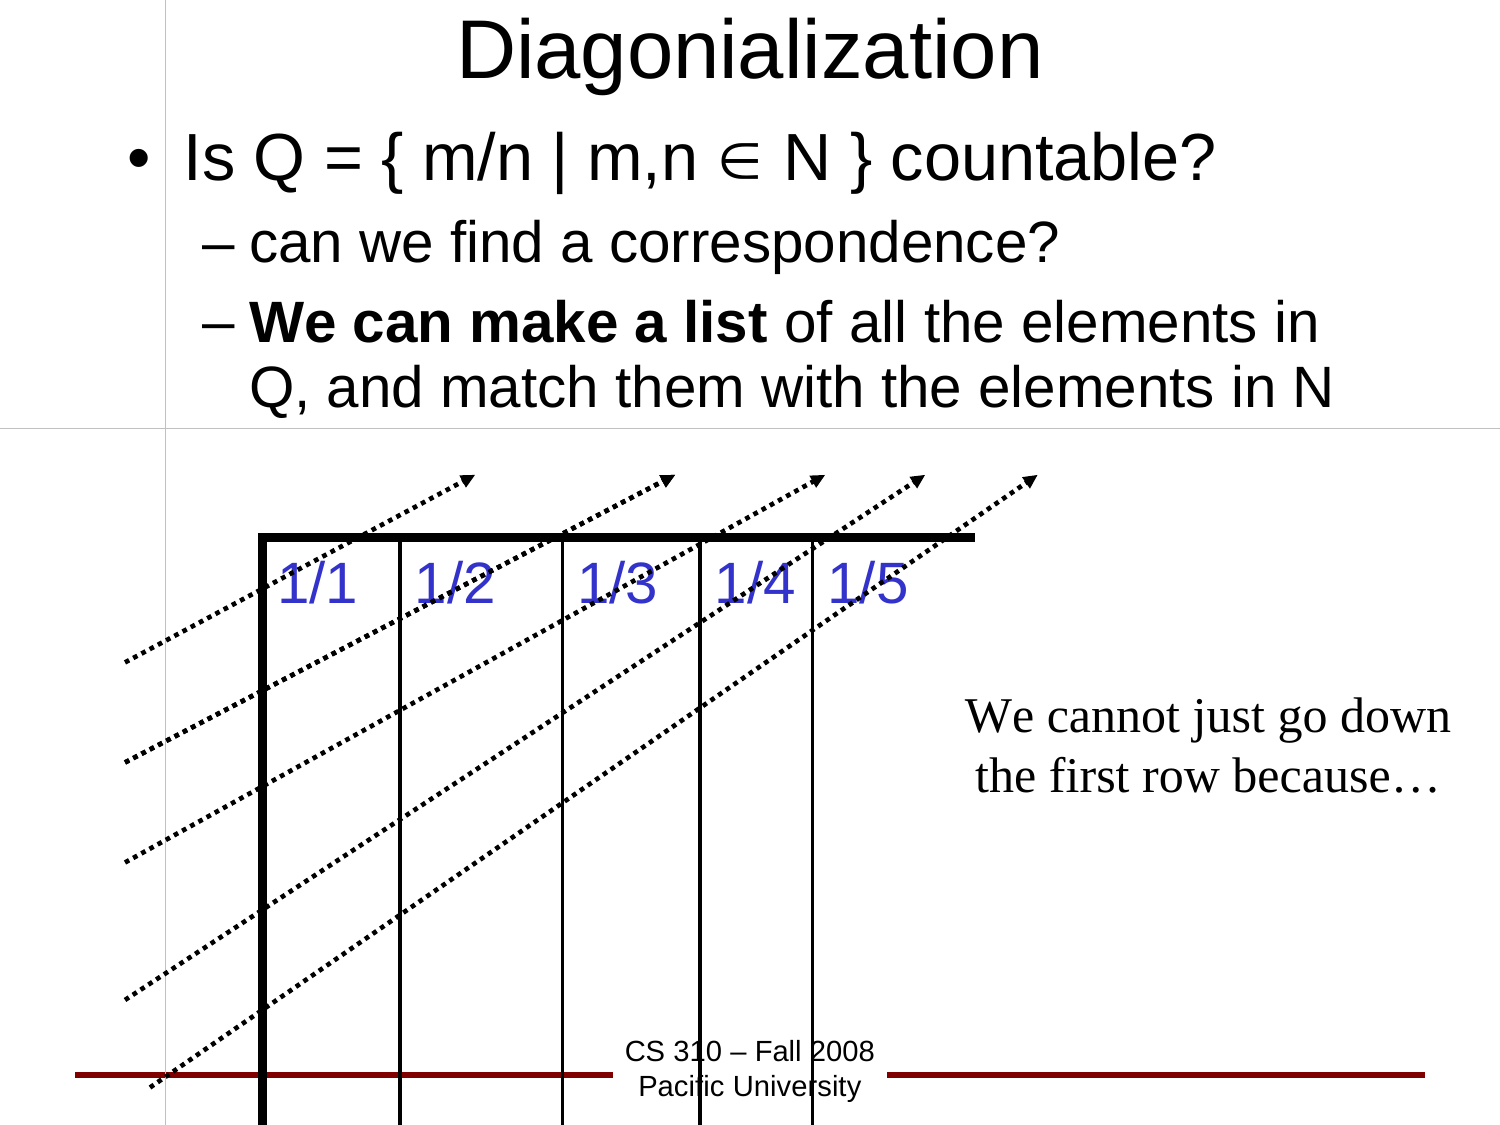

# Diagonialization
Is Q = { m/n | m,n  N } countable?
can we find a correspondence?
We can make a list of all the elements in Q, and match them with the elements in N
| 1/11 | 1/23 | 1/35 | 1/4 | 1/5 |
| --- | --- | --- | --- | --- |
| 2/12 | 2/2 | 2/3 | 2/4 | 2/5 |
| 3/14 | 3/2 | 3/3 | 3/4 | 3/5 |
| 4/1 | 4/2 | 4/3 | 4/4 | 4/5 |
| 1/11 | 1/23 | 1/35 | 1/4 | 1/5 |
We cannot just go down
the first row because…